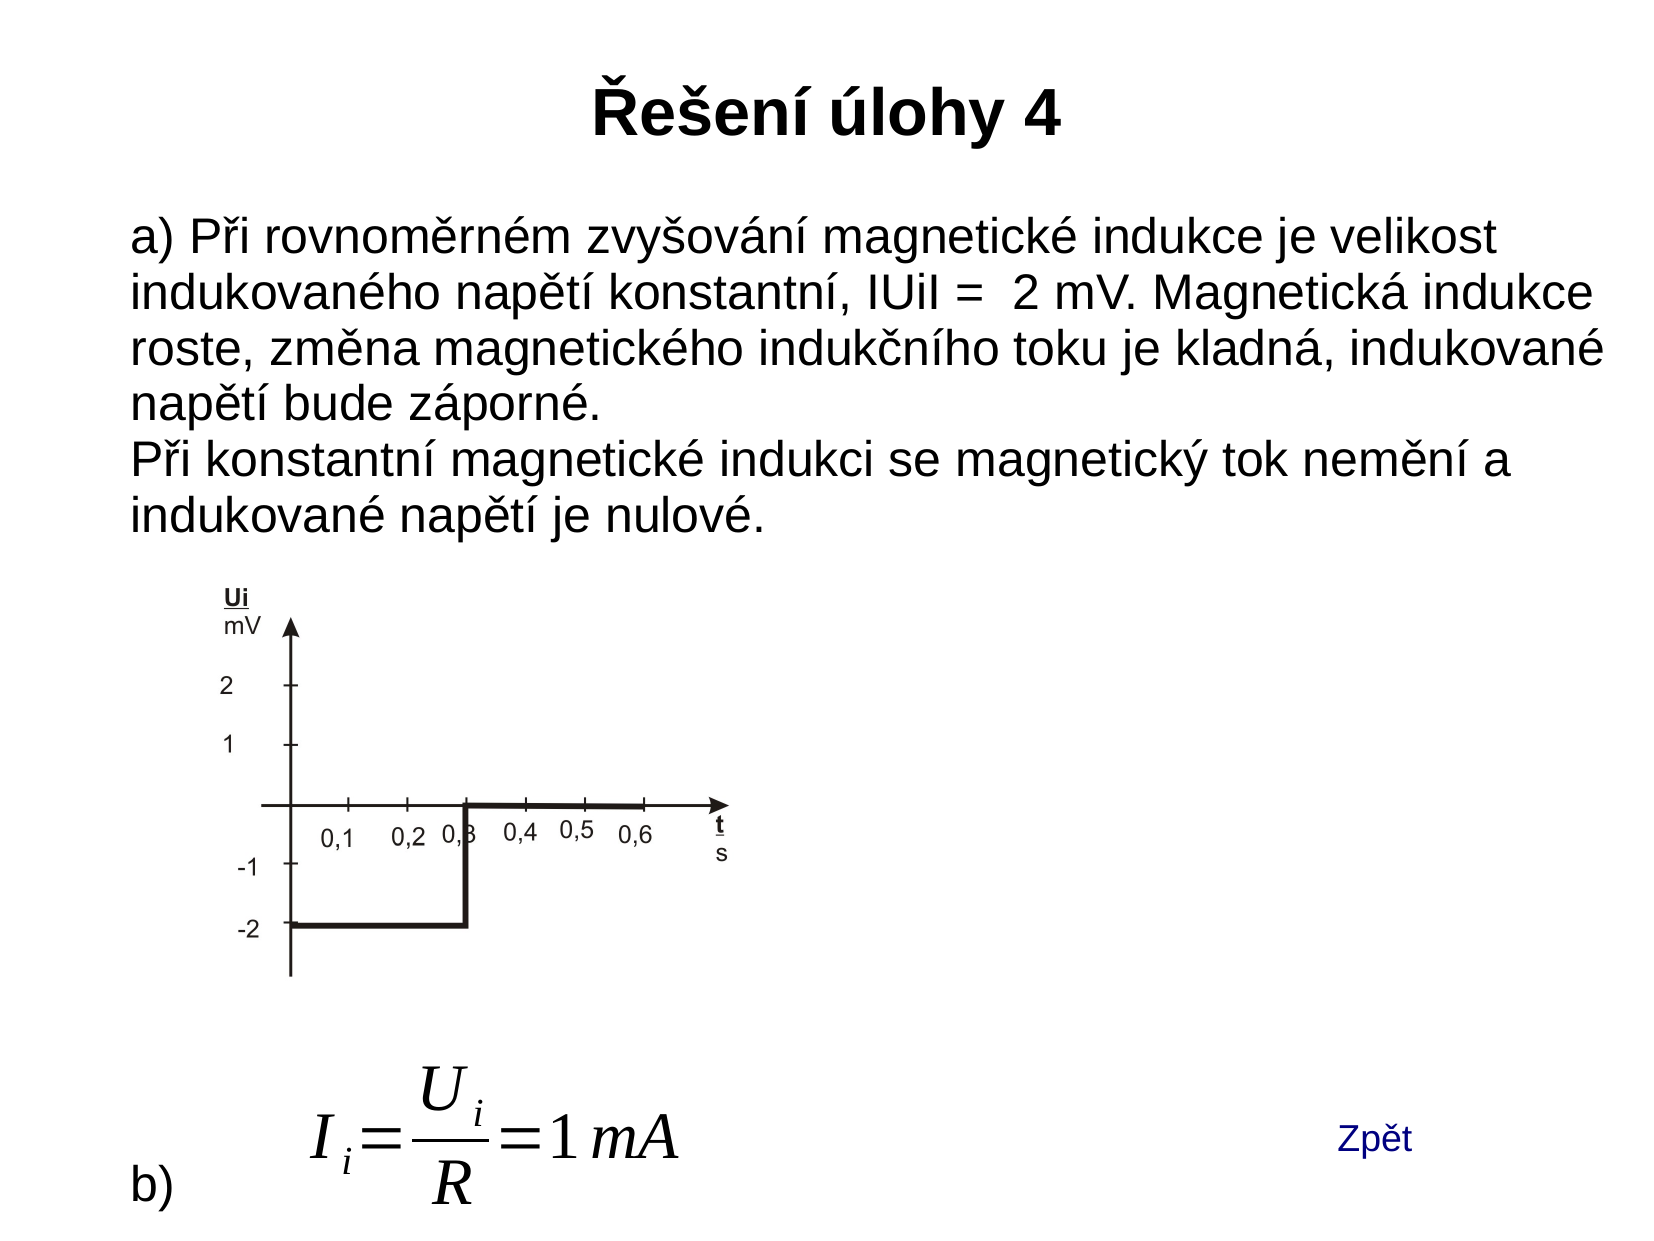

# Řešení úlohy 4
a) Při rovnoměrném zvyšování magnetické indukce je velikost
indukovaného napětí konstantní, IUiI = 2 mV. Magnetická indukce
roste, změna magnetického indukčního toku je kladná, indukované
napětí bude záporné.
Při konstantní magnetické indukci se magnetický tok nemění a
indukované napětí je nulové.
b)
Zpět